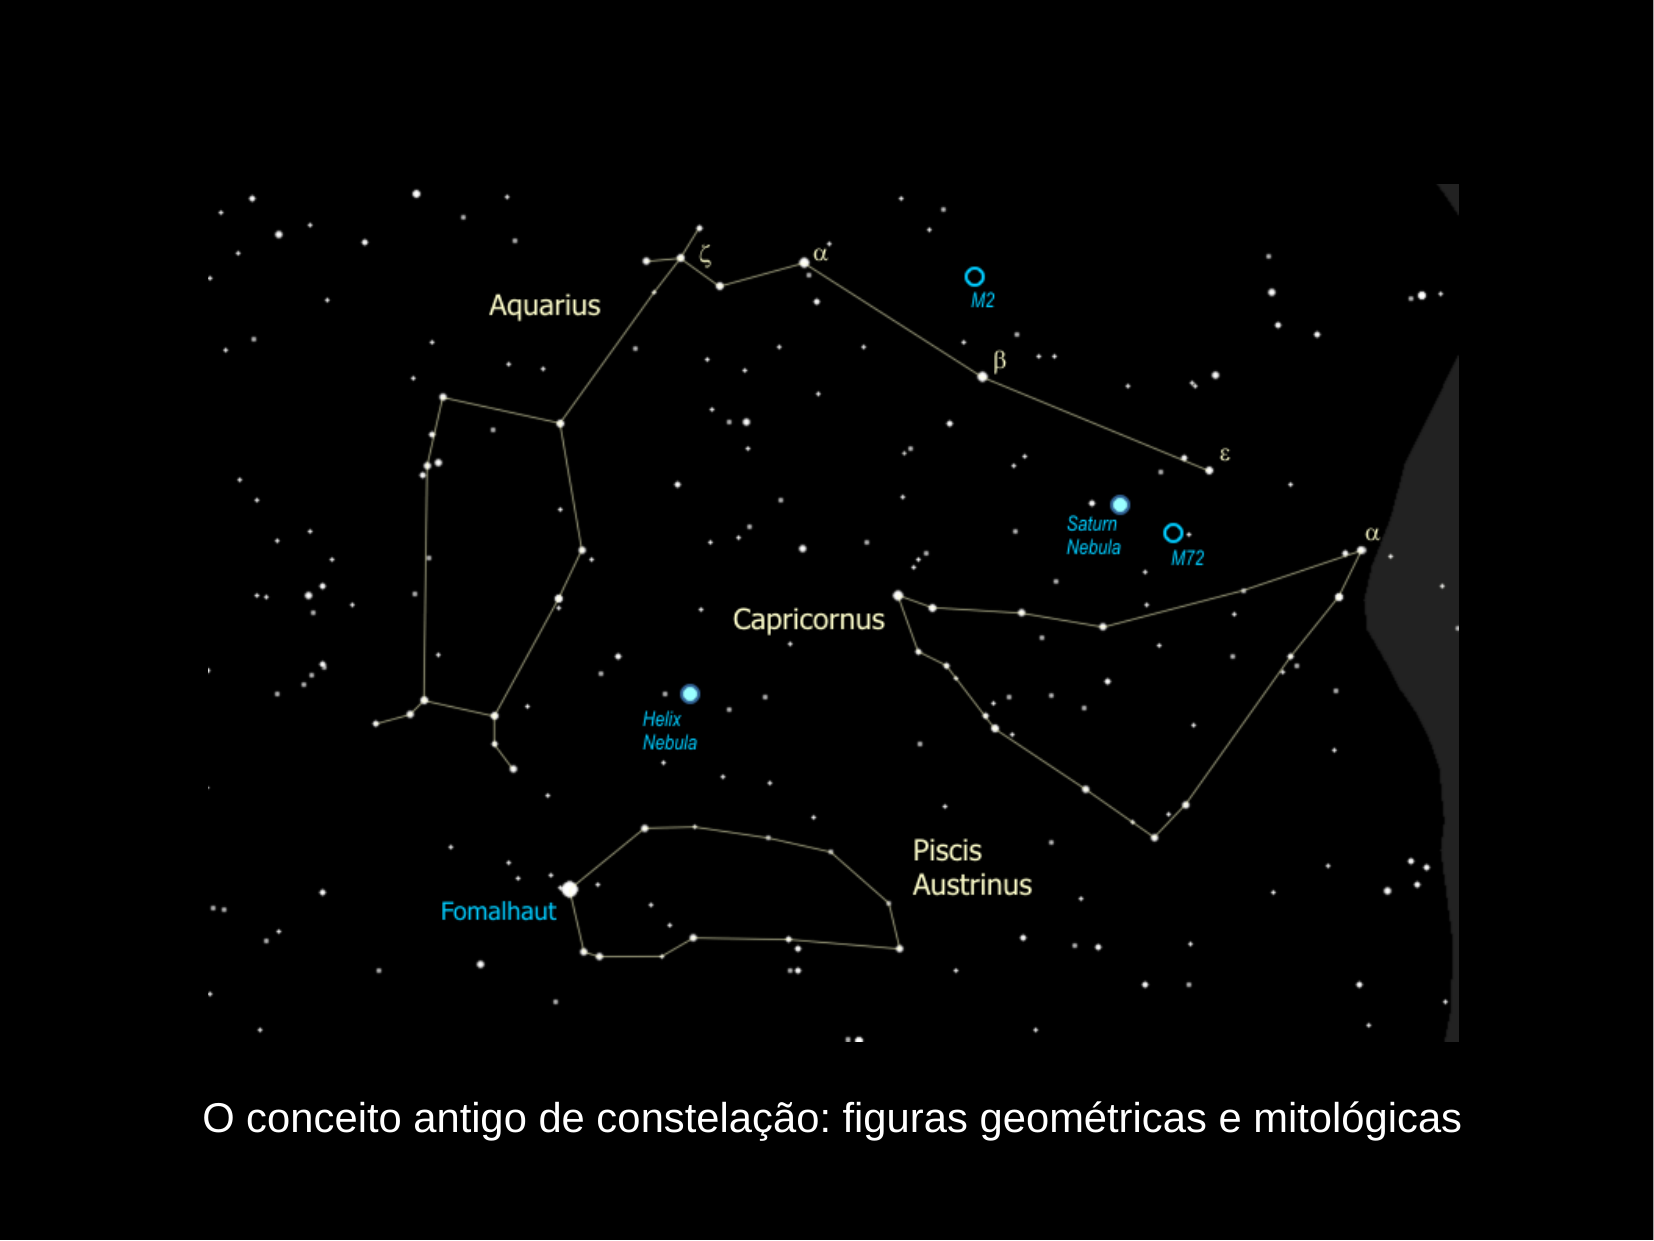

O conceito antigo de constelação: figuras geométricas e mitológicas